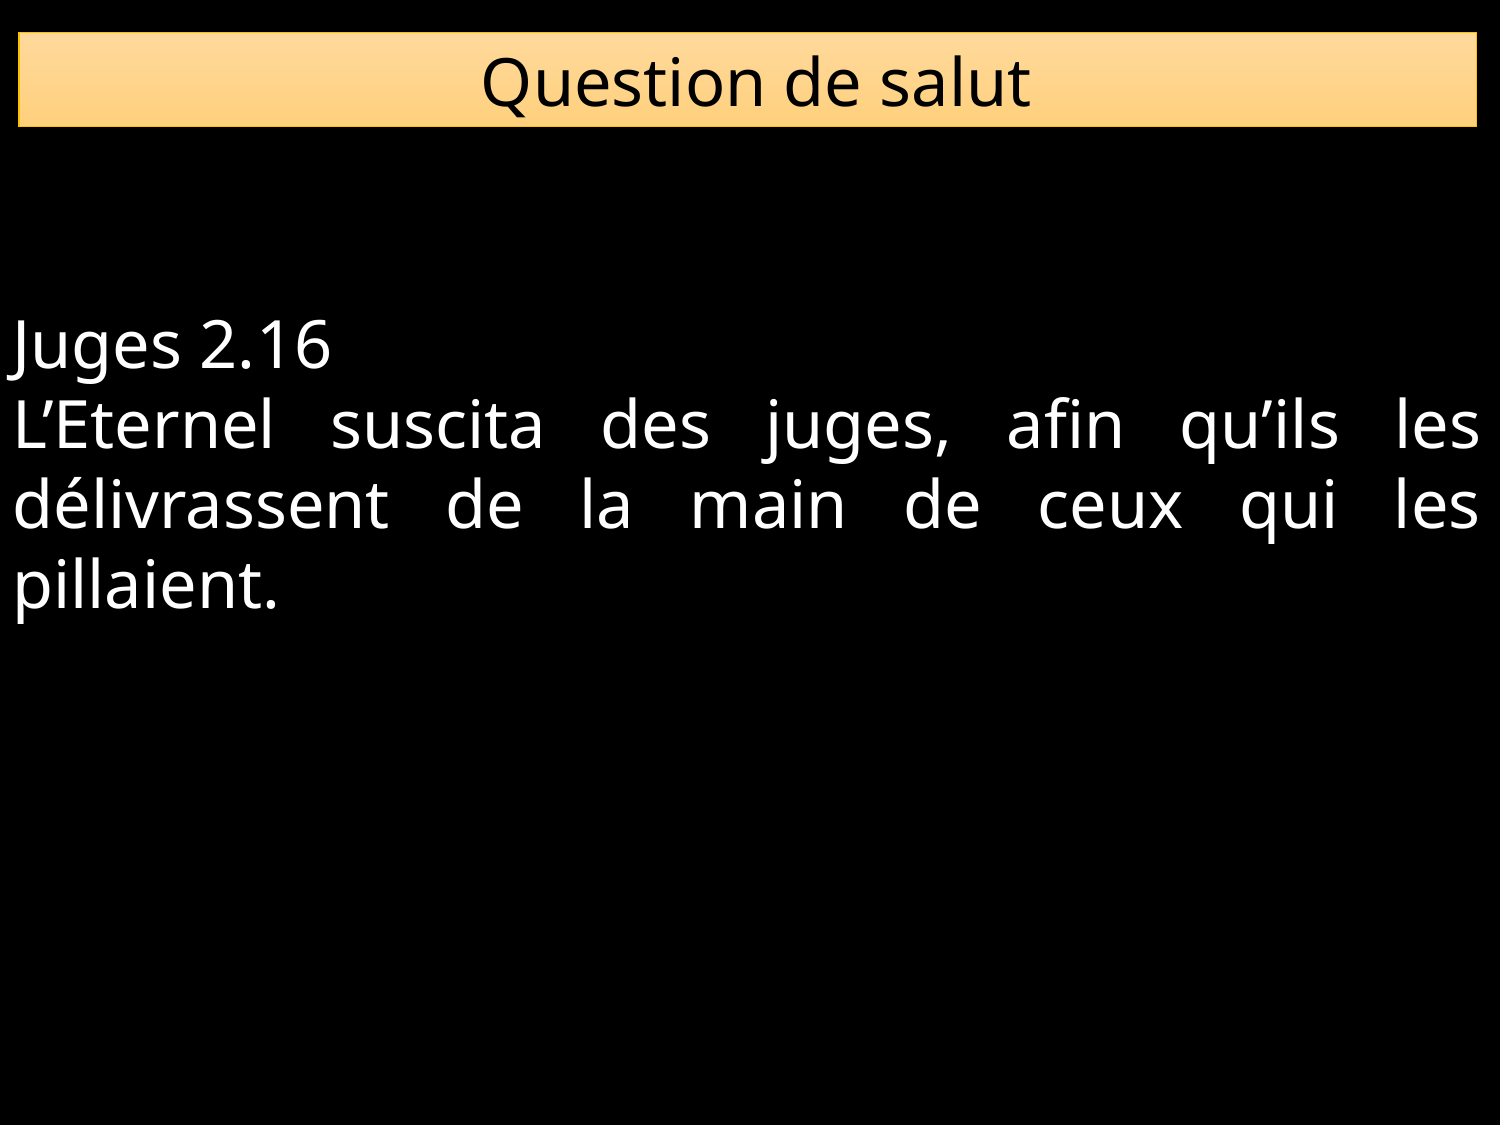

Question de salut
Juges 2.16
L’Eternel suscita des juges, afin qu’ils les délivrassent de la main de ceux qui les pillaient.